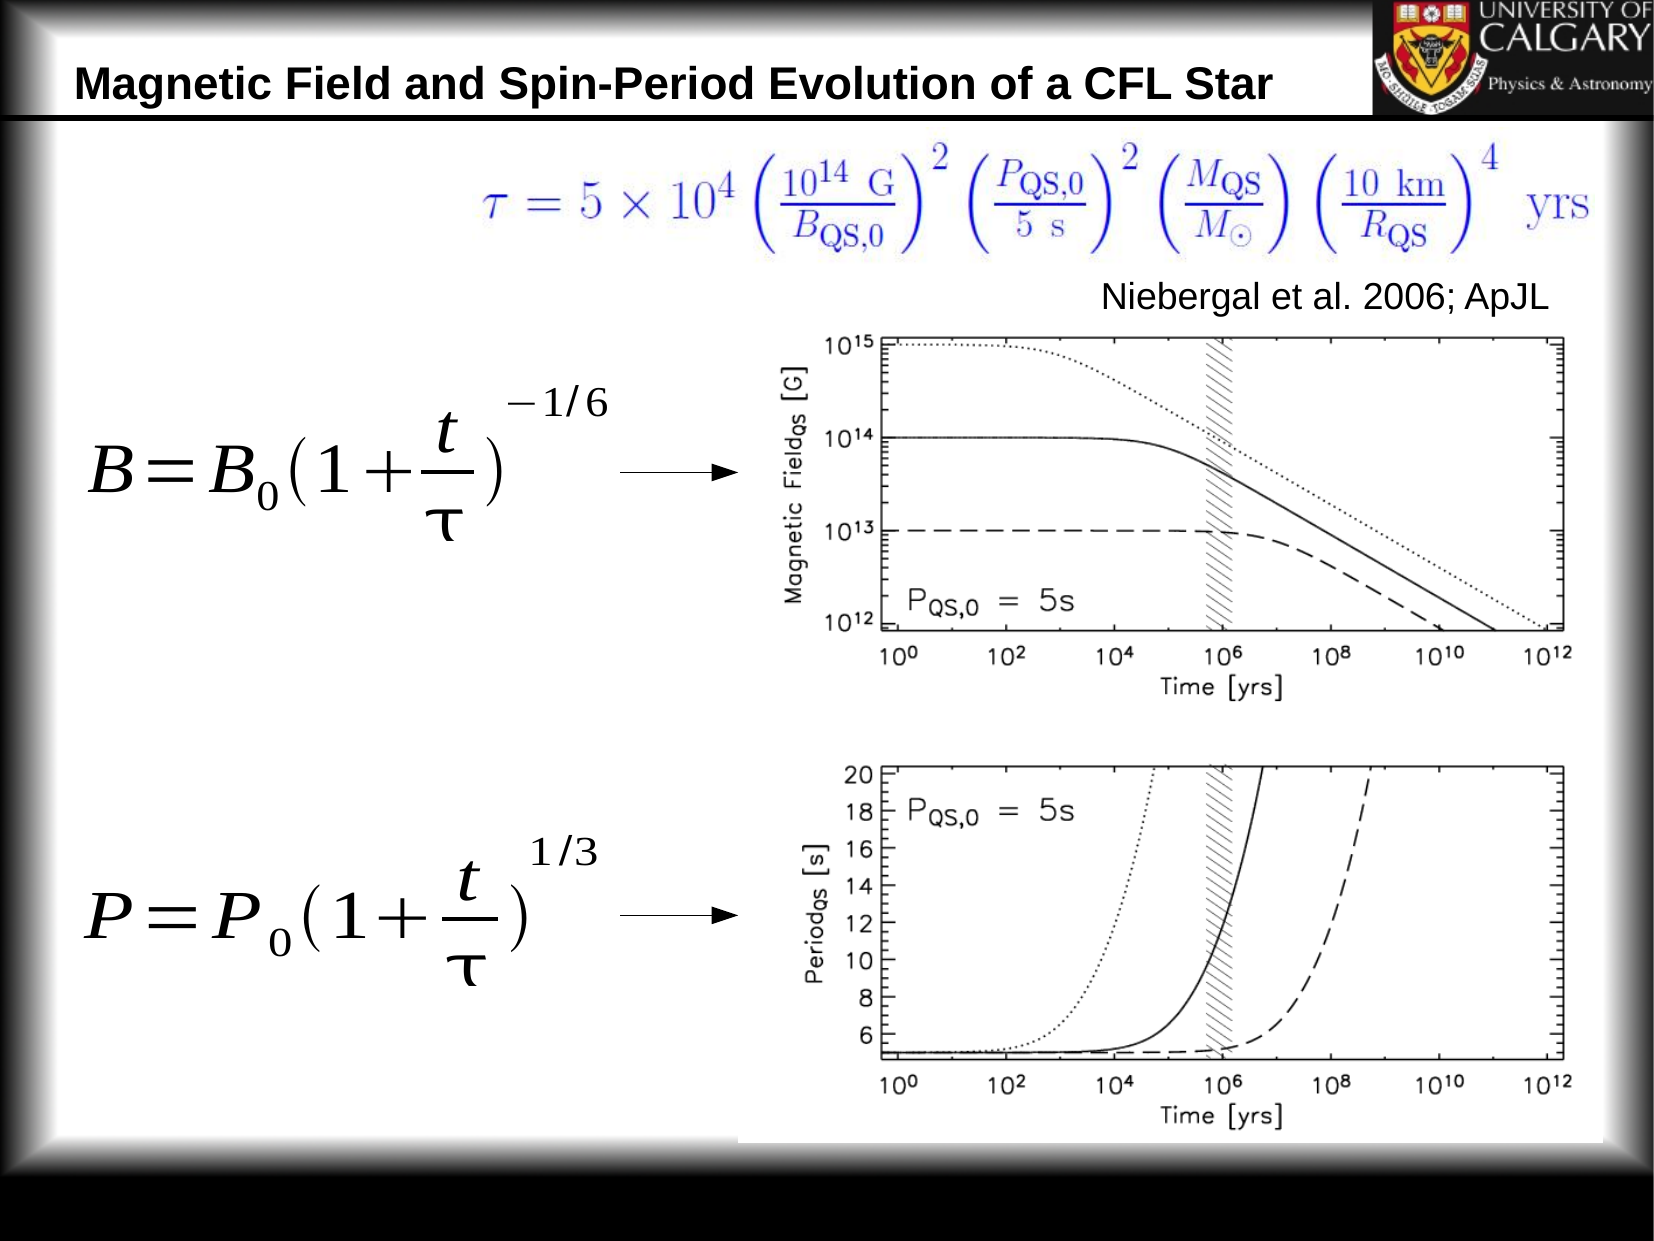

Magnetic Field and Spin-Period Evolution of a CFL Star
Niebergal et al. 2006; ApJL